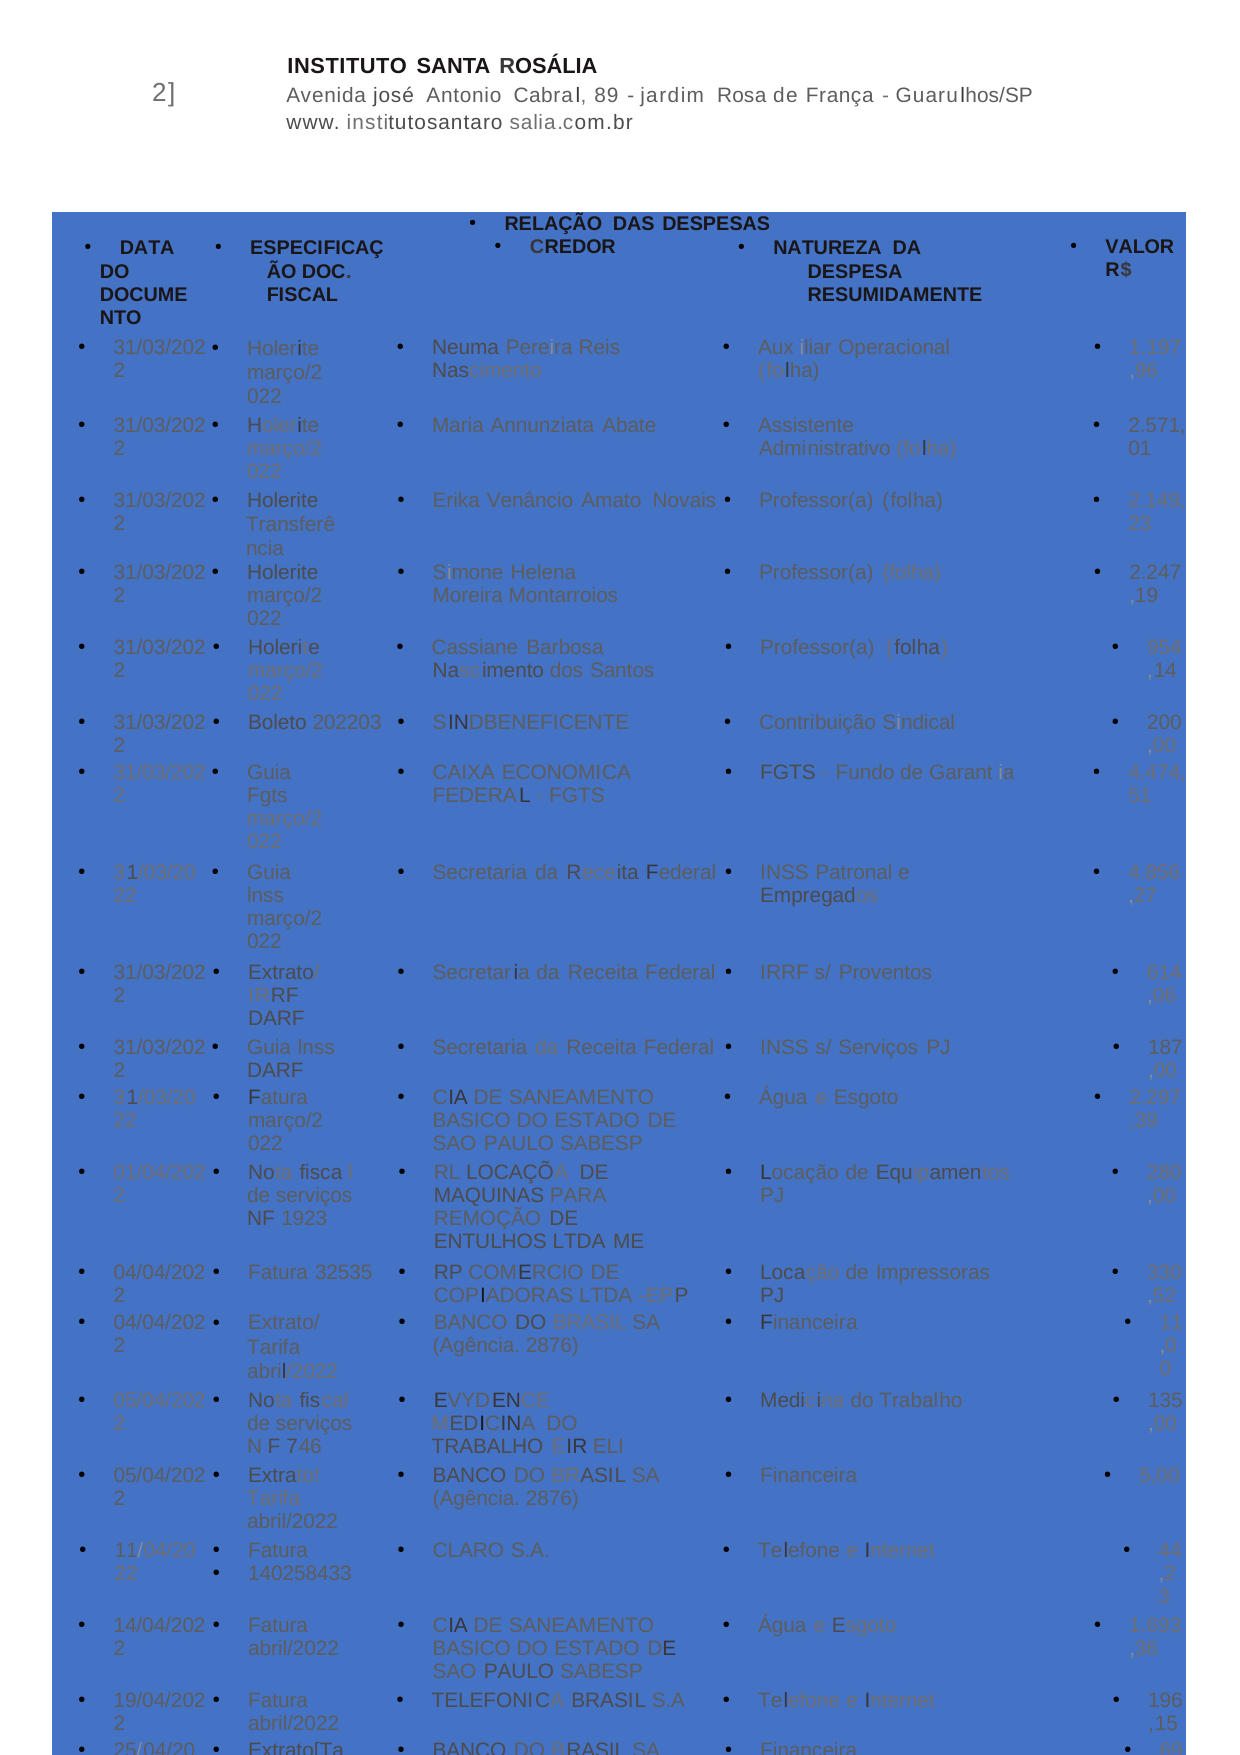

INSTITUTO SANTA ROSÁLIA
Avenida josé Antonio Cabral, 89 - jardim Rosa de França - Guarulhos/SP www. institutosantaro salia.com.br
2]
| RELAÇÃO DAS DESPESAS | | | | |
| --- | --- | --- | --- | --- |
| DATA DO DOCUMENTO | ESPECIFICAÇÃO DOC. FISCAL | CREDOR | NATUREZA DA DESPESA RESUMIDAMENTE | VALOR R$ |
| 31/03/2022 | Holerite março/2022 | Neuma Pereira Reis Nascimento | Aux iliar Operacional (folha) | 1.197,96 |
| 31/03/2022 | Holerite março/2022 | Maria Annunziata Abate | Assistente Administrativo (folha) | 2.571,01 |
| 31/03/2022 | Holerite Transferência | Erika Venâncio Amato Novais | Professor(a) (folha) | 2.149,23 |
| 31/03/2022 | Holerite março/2022 | Simone Helena Moreira Montarroios | Professor(a) {folha) | 2.247 ,19 |
| 31/03/2022 | Holerite março/2022 | Cassiane Barbosa Nascimento dos Santos | Professor(a) {folha) | 954,14 |
| 31/03/2022 | Boleto 202203 | SINDBENEFICENTE | Contribuição Sindical | 200,00 |
| 31/03/2022 | Guia Fgts março/2022 | CAIXA ECONOMICA FEDERAL - FGTS | FGTS - Fundo de Garant ia | 4.474,51 |
| 31/03/2022 | Guia lnss março/2022 | Secretaria da Receita Federal | INSS Patronal e Empregados | 4.856 ,27 |
| 31/03/2022 | Extrato/IRRF DARF | Secretaria da Receita Federal | IRRF s/ Proventos | 614,06 |
| 31/03/2022 | Guia lnss DARF | Secretaria da Receita Federal | INSS s/ Serviços PJ | 187 ,00 |
| 31/03/2022 | Fatura março/2022 | CIA DE SANEAMENTO BASICO DO ESTADO DE SAO PAULO SABESP | Água e Esgoto | 2.297,39 |
| 01/04/2022 | Nota fisca l de serviços NF 1923 | RL LOCAÇÕA DE MAQUINAS PARA REMOÇÃO DE ENTULHOS LTDA ME | Locação de Equipamentos PJ | 280,00 |
| 04/04/2022 | Fatura 32535 | RP COMERCIO DE COPIADORAS LTDA -EPP | Locação de Impressoras PJ | 330,52 |
| 04/04/2022 | Extrato/Tarifa abril/2022 | BANCO DO BRASIL SA (Agência. 2876) | Financeira | 11,00 |
| 05/04/2022 | Nota fiscal de serviços N F 746 | EVYDENCE MEDICINA DO TRABALHO EIR ELI | Medicina do Trabalho | 135,00 |
| 05/04/2022 | Extrato!Tarifa abril/2022 | BANCO DO BRASIL SA (Agência. 2876) | Financeira | 5,00 |
| 11/04/2022 | Fatura 140258433 | CLARO S.A. | Telefone e Internet | 44,23 |
| 14/04/2022 | Fatura abril/2022 | CIA DE SANEAMENTO BASICO DO ESTADO DE SAO PAULO SABESP | Água e Esgoto | 1.693 ,36 |
| 19/04/2022 | Fatura abril/2022 | TELEFONICA BRASIL S.A | Telefone e Internet | 196,15 |
| 25/04/2022 | Extrato[Ta rifa abril/2022 | BANCO DO BRASIL SA (Agência . 2876) | Financeira | 69 ,75 |
| 25/04/2022 | Rescisão Rescisão | Cassiane Barbosa Nascimento dos Santos | Rescisão Contratual - TRCT (folha) | 1.262,72 |